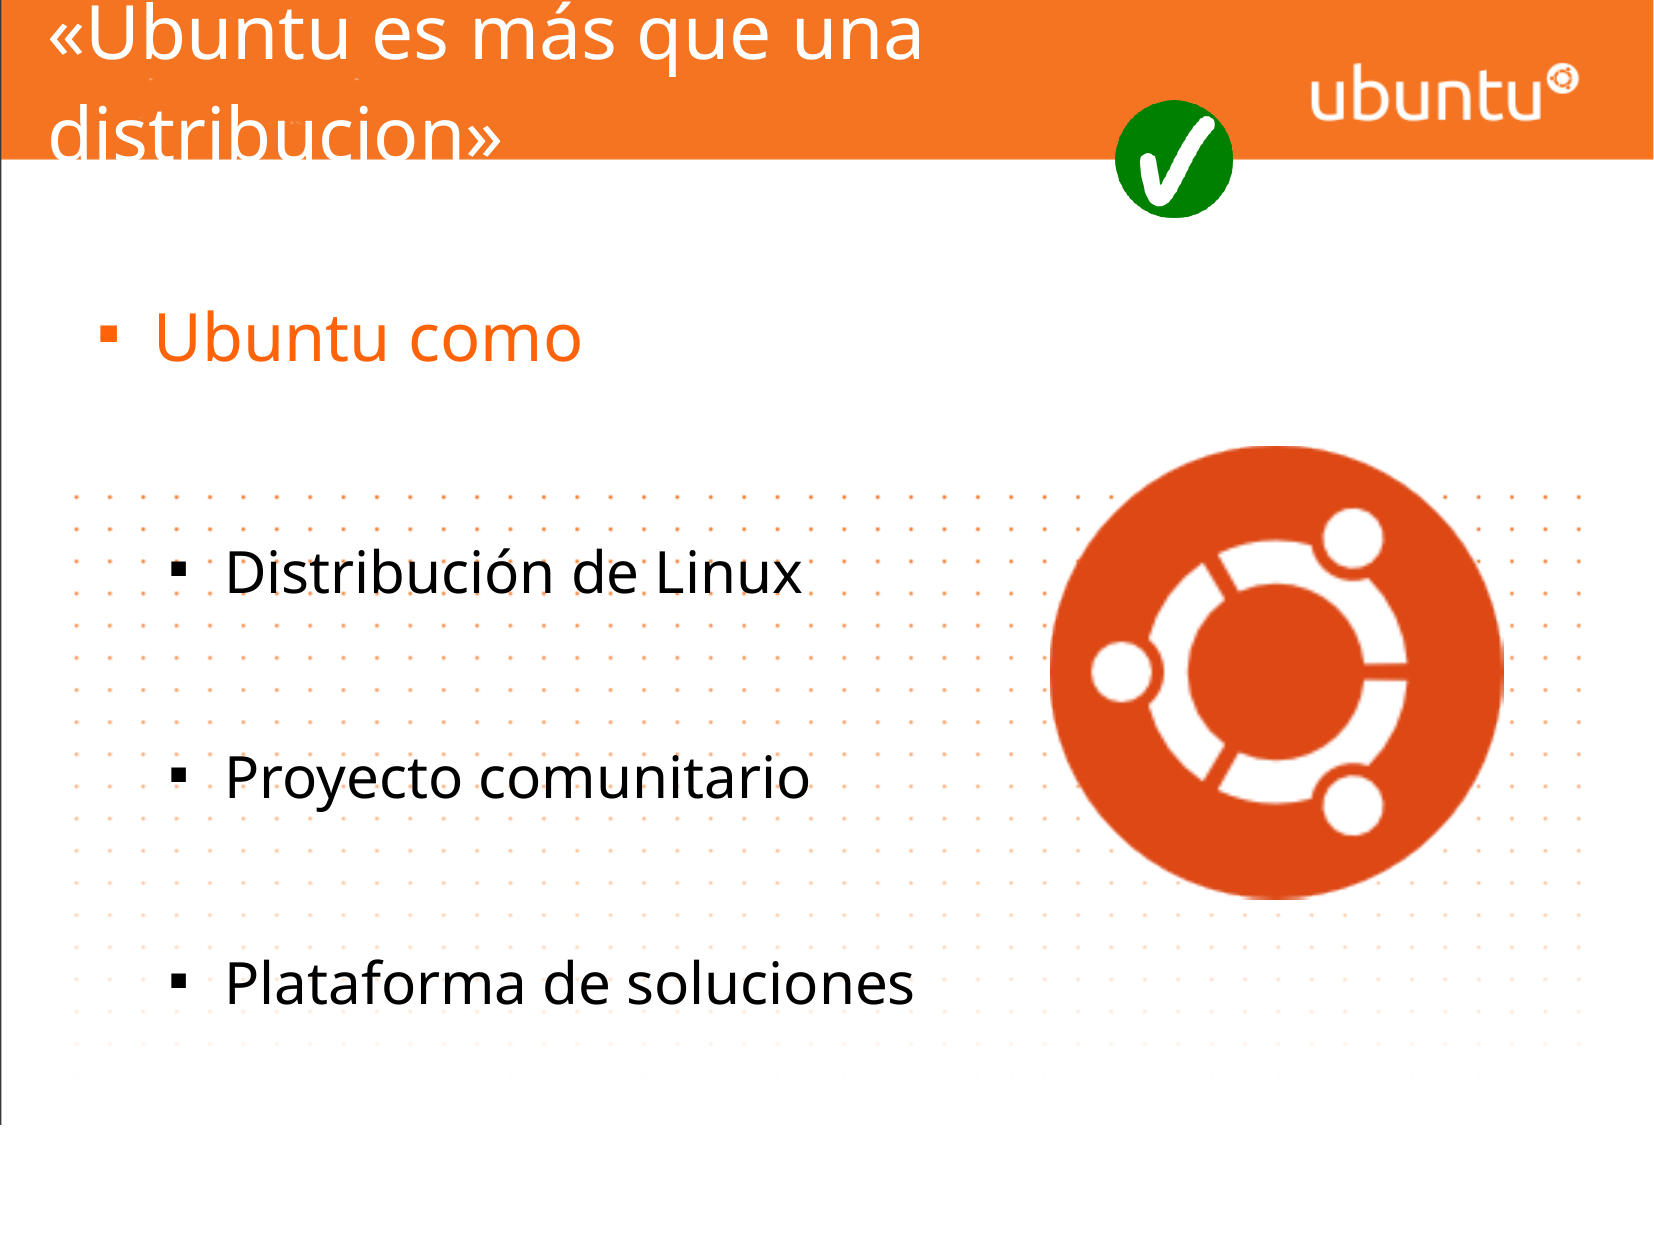

# «Ubuntu es más que una distribucion»
Ubuntu como
Distribución de Linux
Proyecto comunitario
Plataforma de soluciones